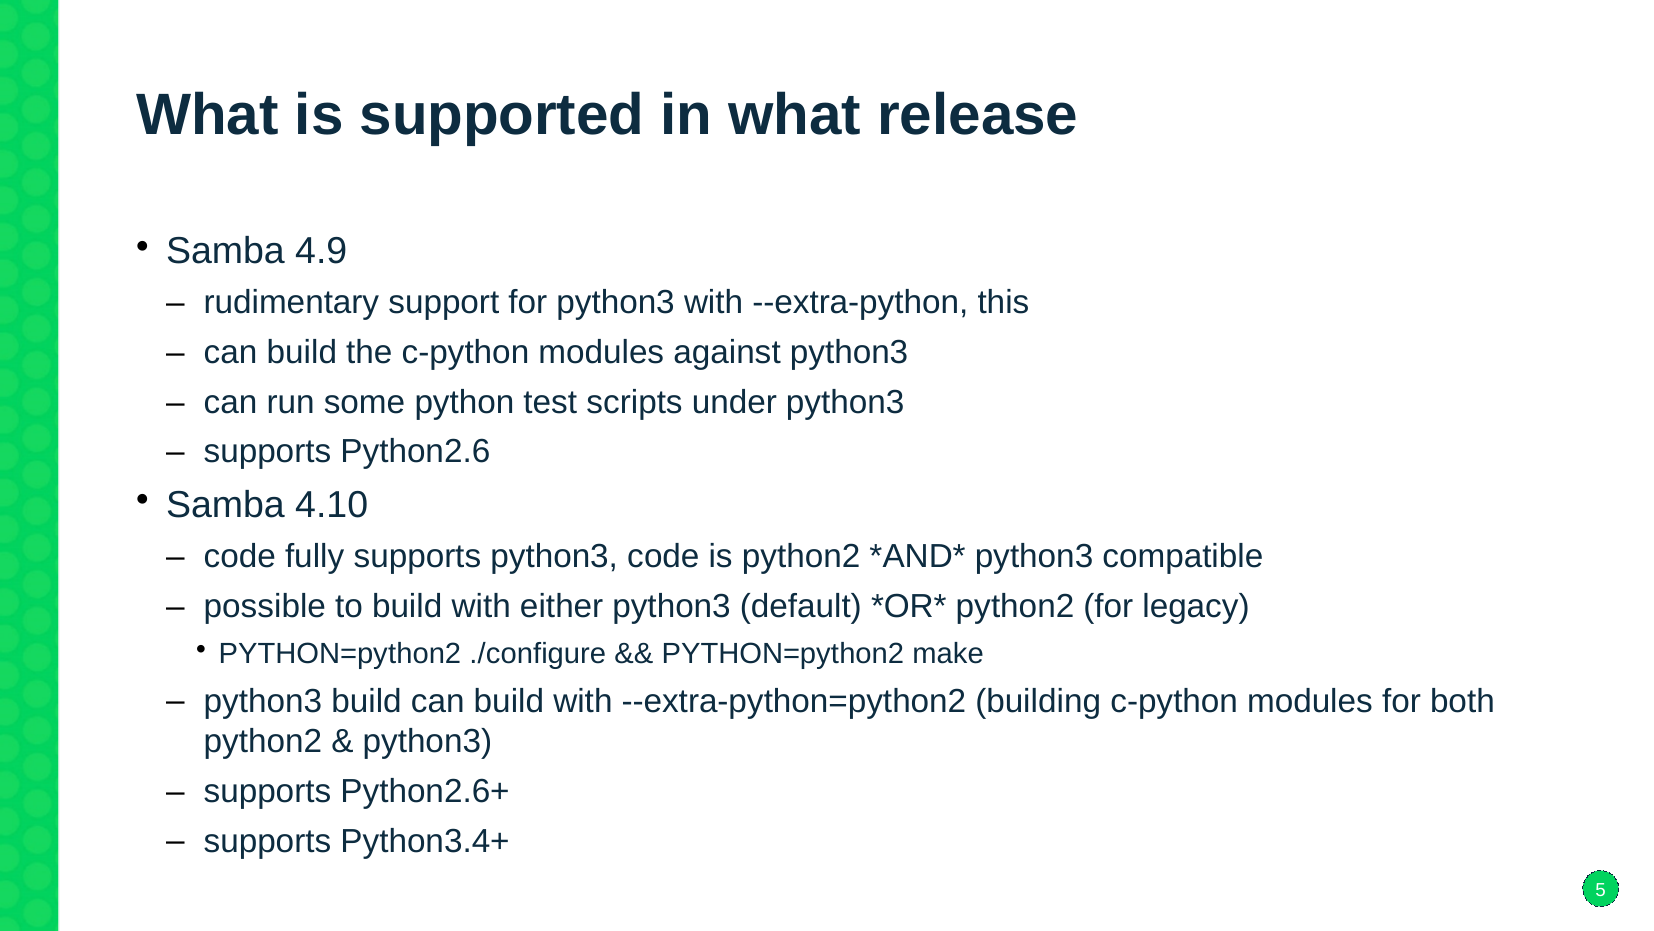

# What is supported in what release
Samba 4.9
rudimentary support for python3 with --extra-python, this
can build the c-python modules against python3
can run some python test scripts under python3
supports Python2.6
Samba 4.10
code fully supports python3, code is python2 *AND* python3 compatible
possible to build with either python3 (default) *OR* python2 (for legacy)
PYTHON=python2 ./configure && PYTHON=python2 make
python3 build can build with --extra-python=python2 (building c-python modules for both python2 & python3)
supports Python2.6+
supports Python3.4+
5